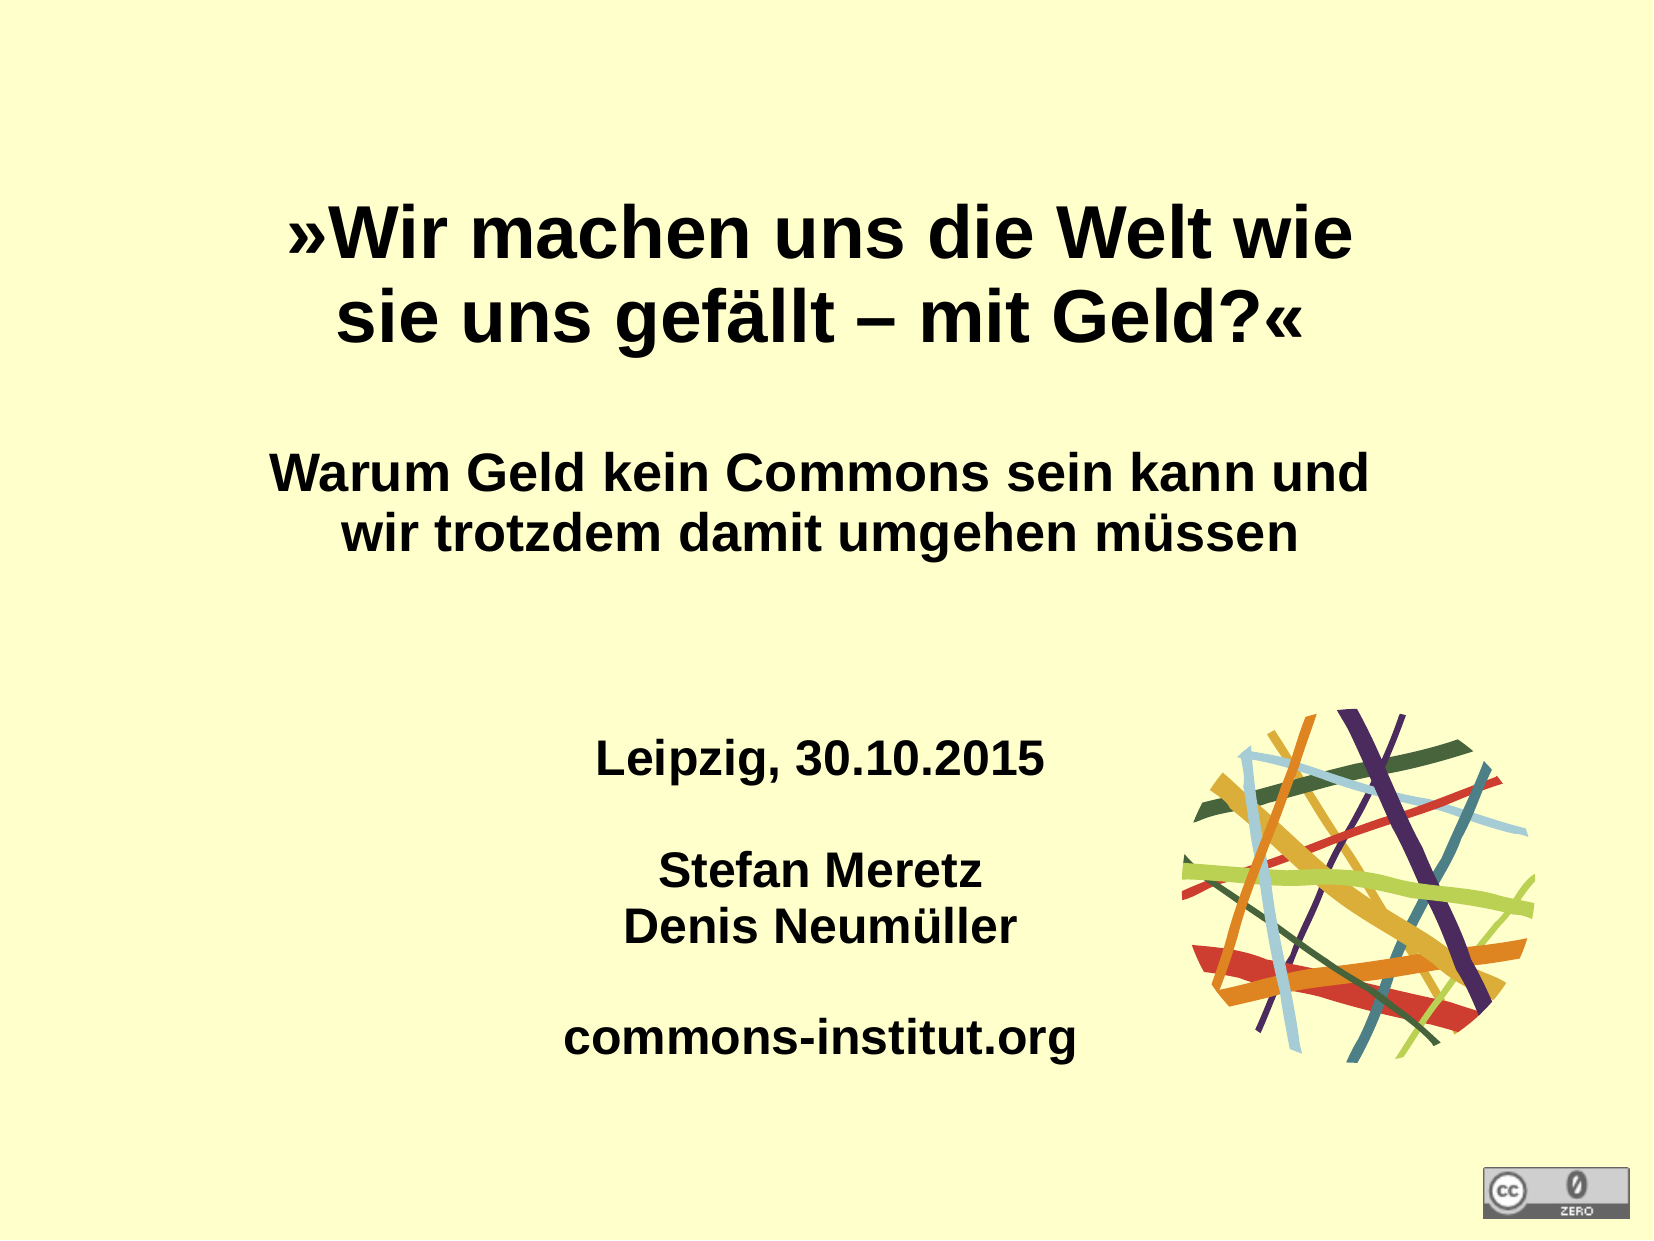

»Wir machen uns die Welt wie sie uns gefällt – mit Geld?«
Warum Geld kein Commons sein kann und wir trotzdem damit umgehen müssen
Leipzig, 30.10.2015
Stefan Meretz
Denis Neumüller
commons-institut.org